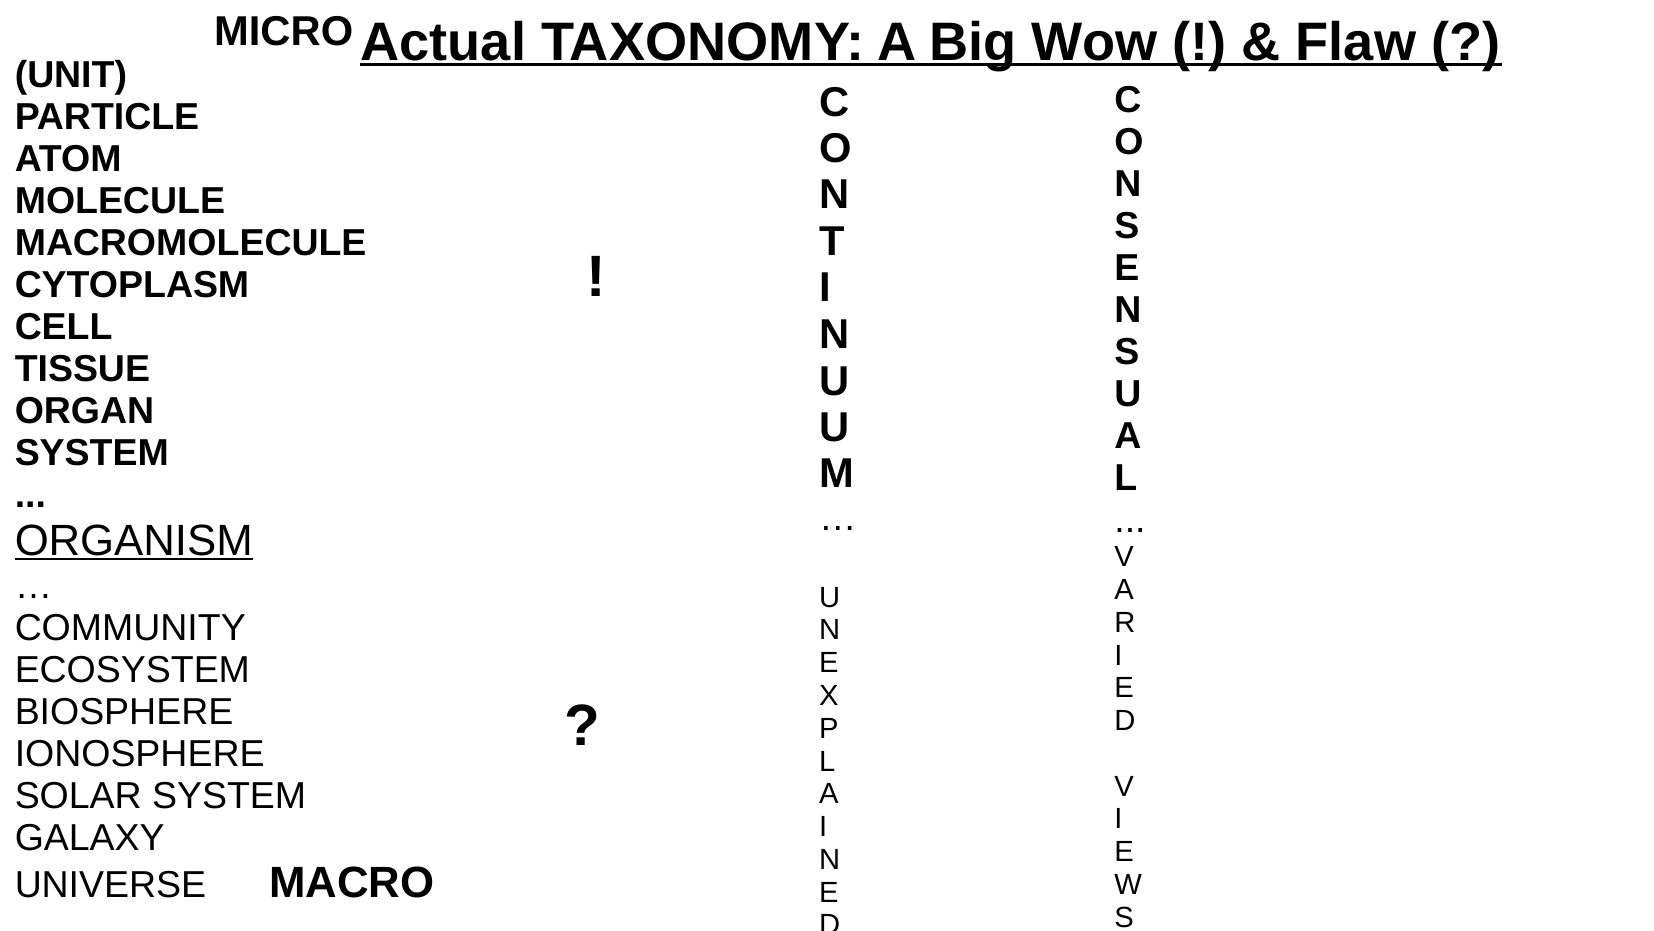

MICRO
(UNIT)
PARTICLE
ATOM
MOLECULE
MACROMOLECULE
CYTOPLASM
CELL
TISSUE
ORGAN
SYSTEM
...
ORGANISM
…
COMMUNITY
ECOSYSTEM
BIOSPHERE
IONOSPHERE
SOLAR SYSTEM
GALAXY
UNIVERSE MACRO
Actual TAXONOMY: A Big Wow (!) & Flaw (?)
CONT
INUUM
…
UNEXPLA
I
NED
CONSENSUAL
...
VAR
I
E
D
V
I
EWS
 !
?